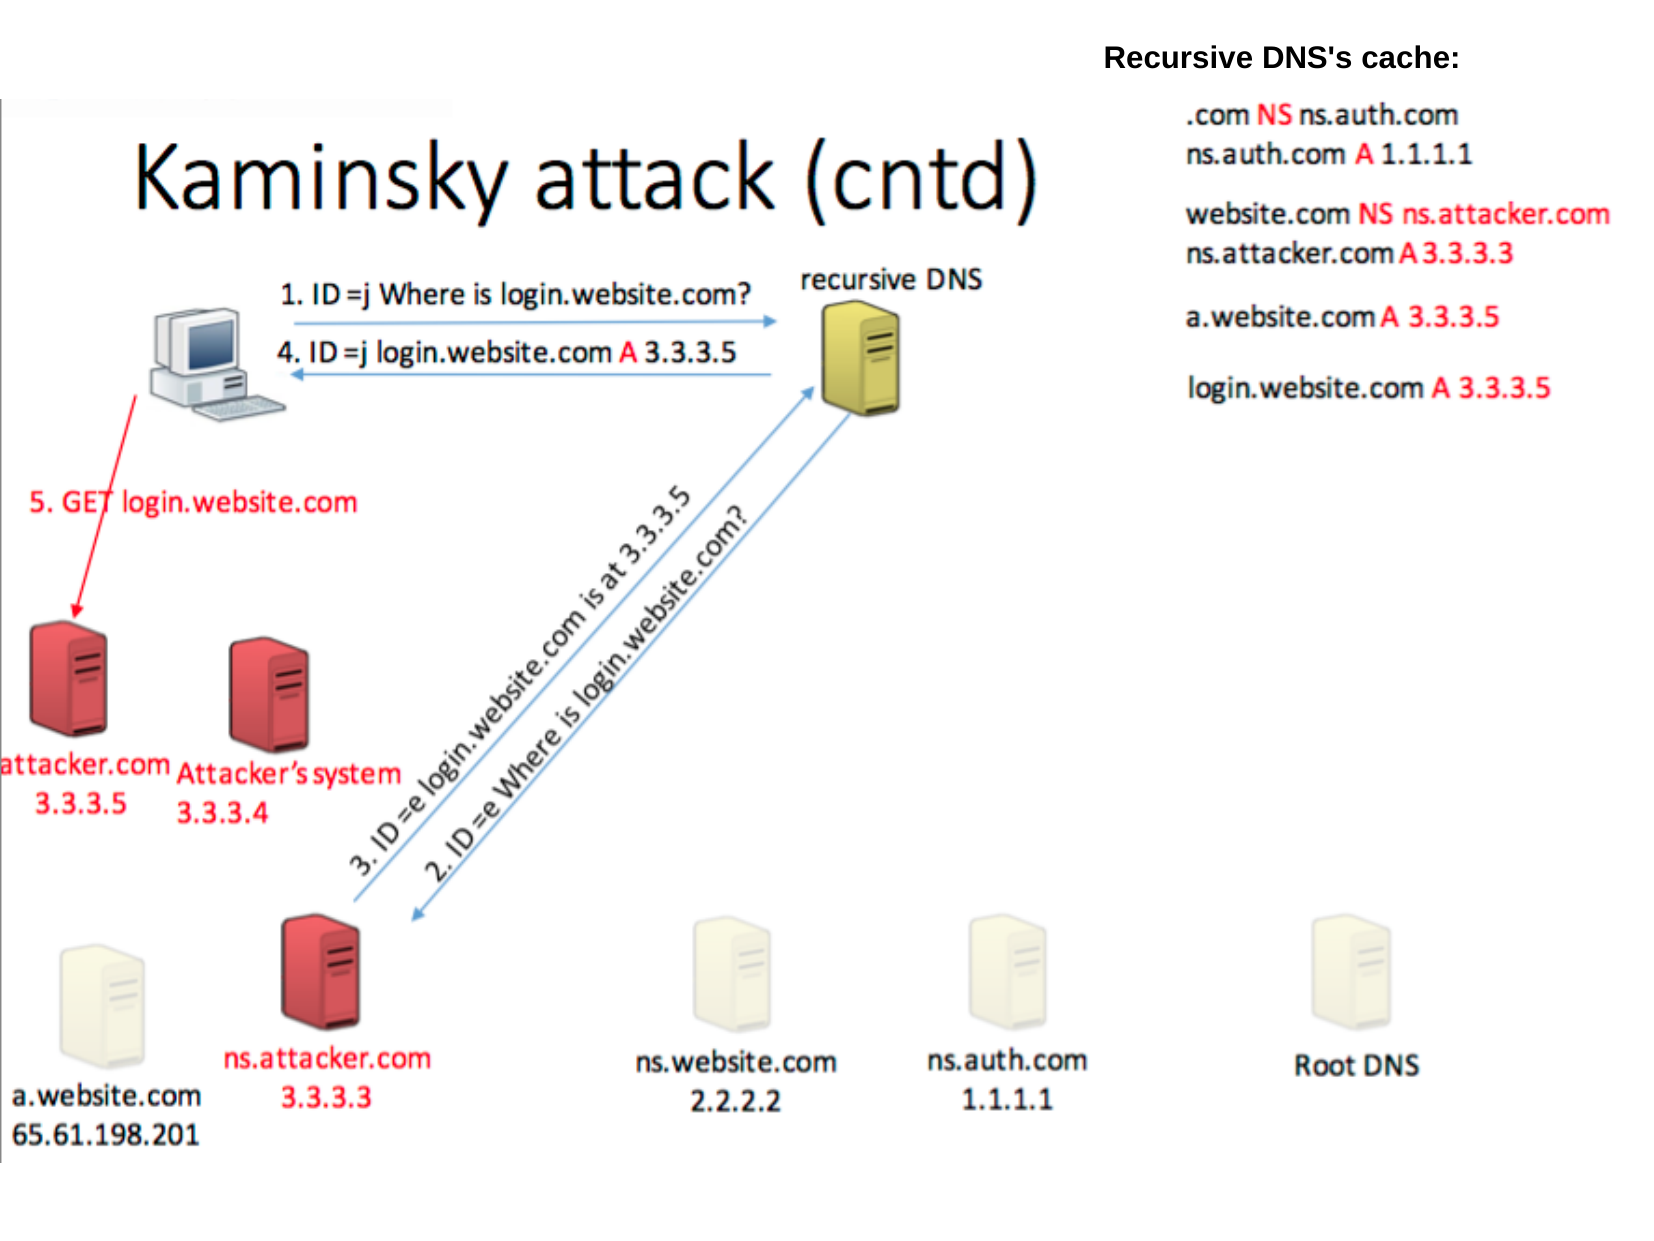

Recursive DNS's cache:
Kaminsky Attack-Network security
4